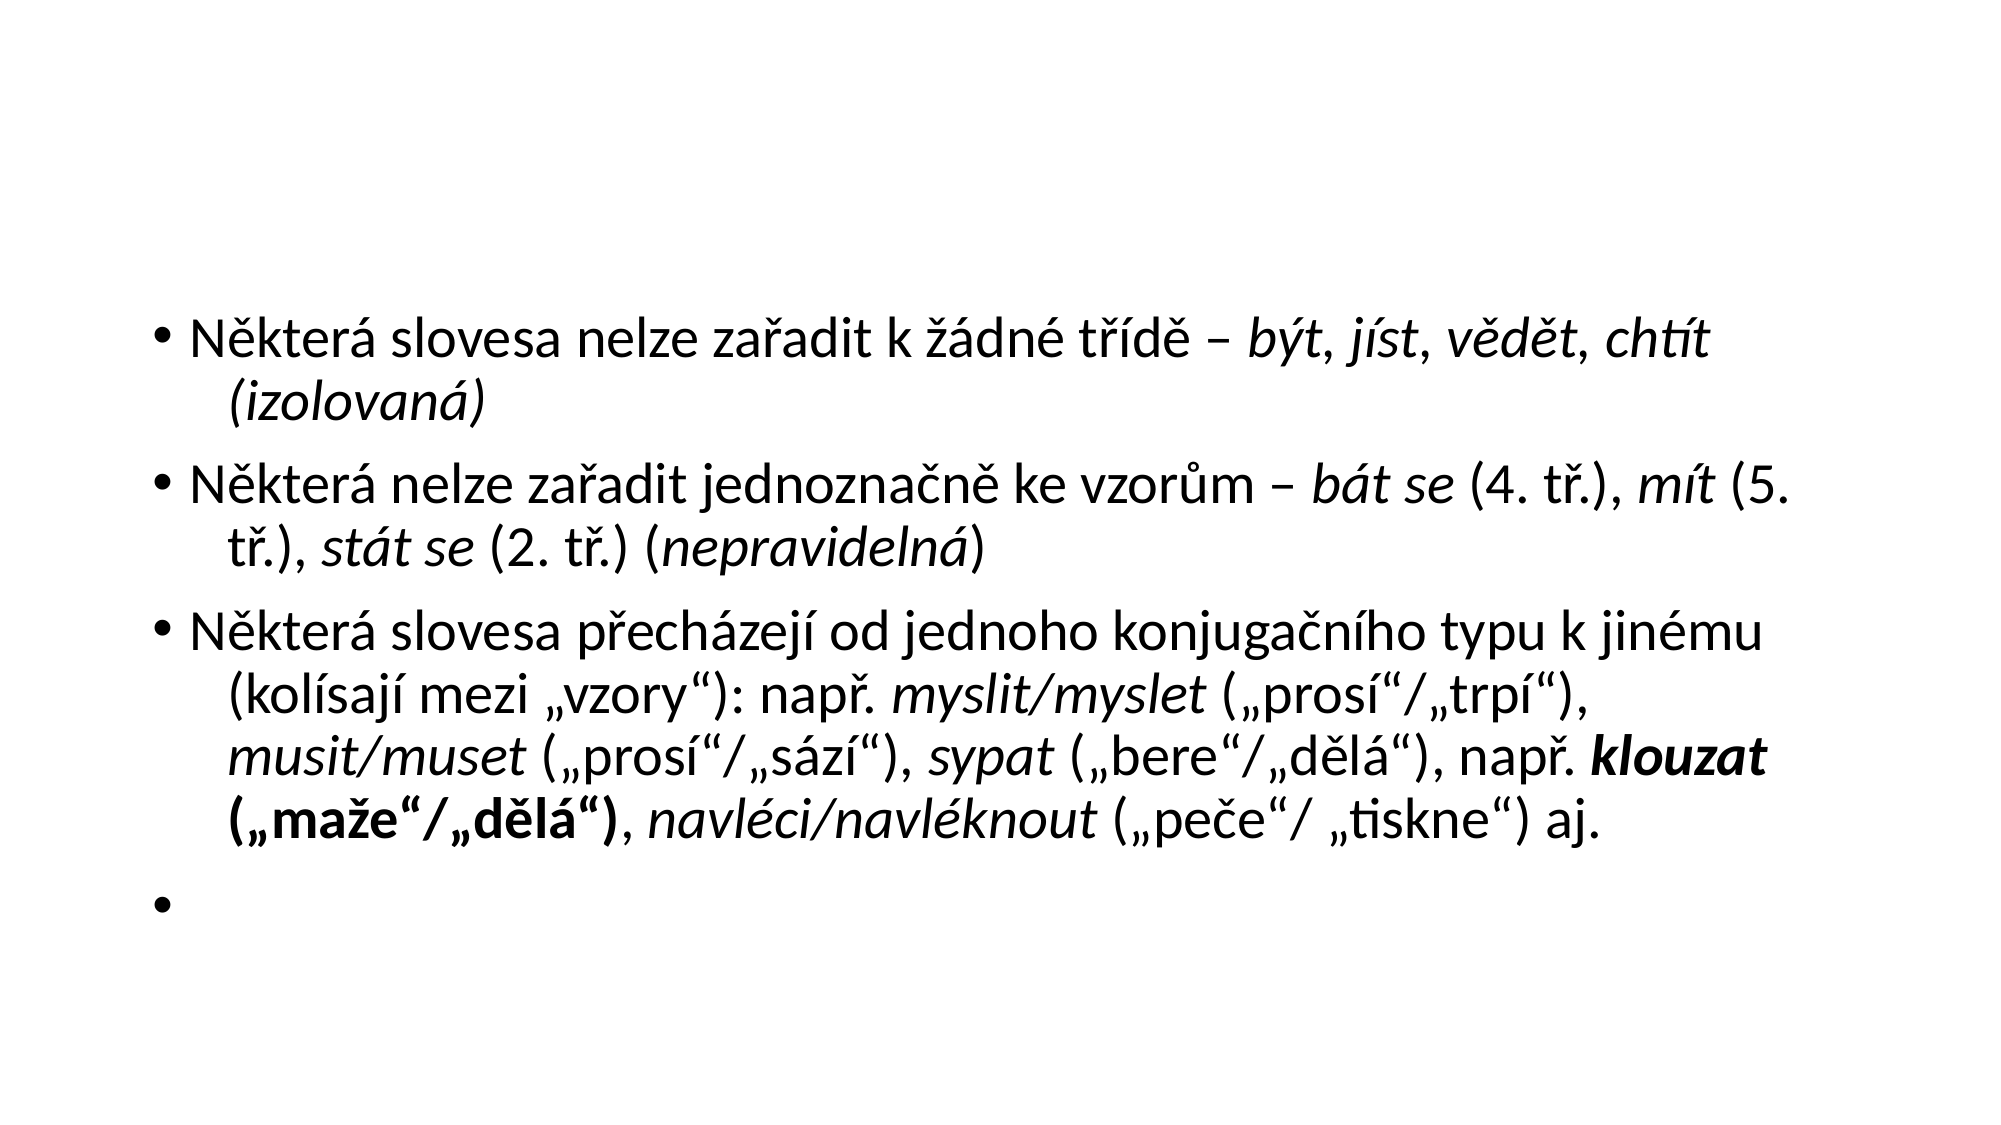

#
Některá slovesa nelze zařadit k žádné třídě – být, jíst, vědět, chtít (izolovaná)
Některá nelze zařadit jednoznačně ke vzorům – bát se (4. tř.), mít (5. tř.), stát se (2. tř.) (nepravidelná)
Některá slovesa přecházejí od jednoho konjugačního typu k jinému (kolísají mezi „vzory“): např. myslit/myslet („prosí“/„trpí“), musit/muset („prosí“/„sází“), sypat („bere“/„dělá“), např. klouzat („maže“/„dělá“), navléci/navléknout („peče“/ „tiskne“) aj.